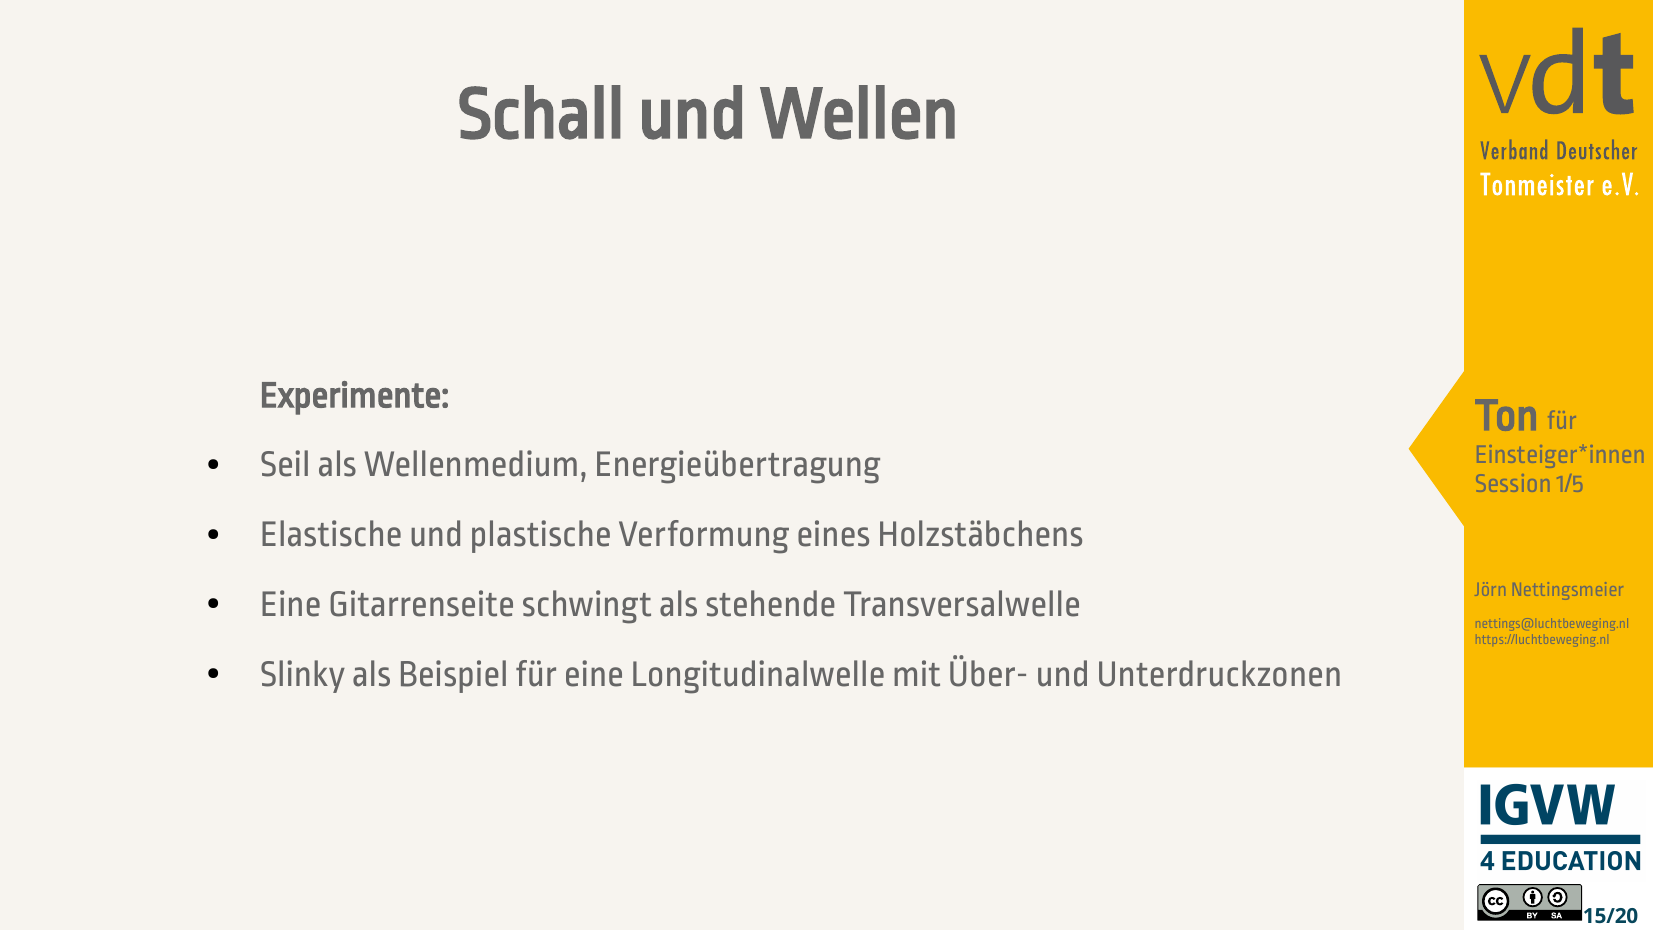

# Schall und Wellen
Experimente:
Seil als Wellenmedium, Energieübertragung
Elastische und plastische Verformung eines Holzstäbchens
Eine Gitarrenseite schwingt als stehende Transversalwelle
Slinky als Beispiel für eine Longitudinalwelle mit Über- und Unterdruckzonen